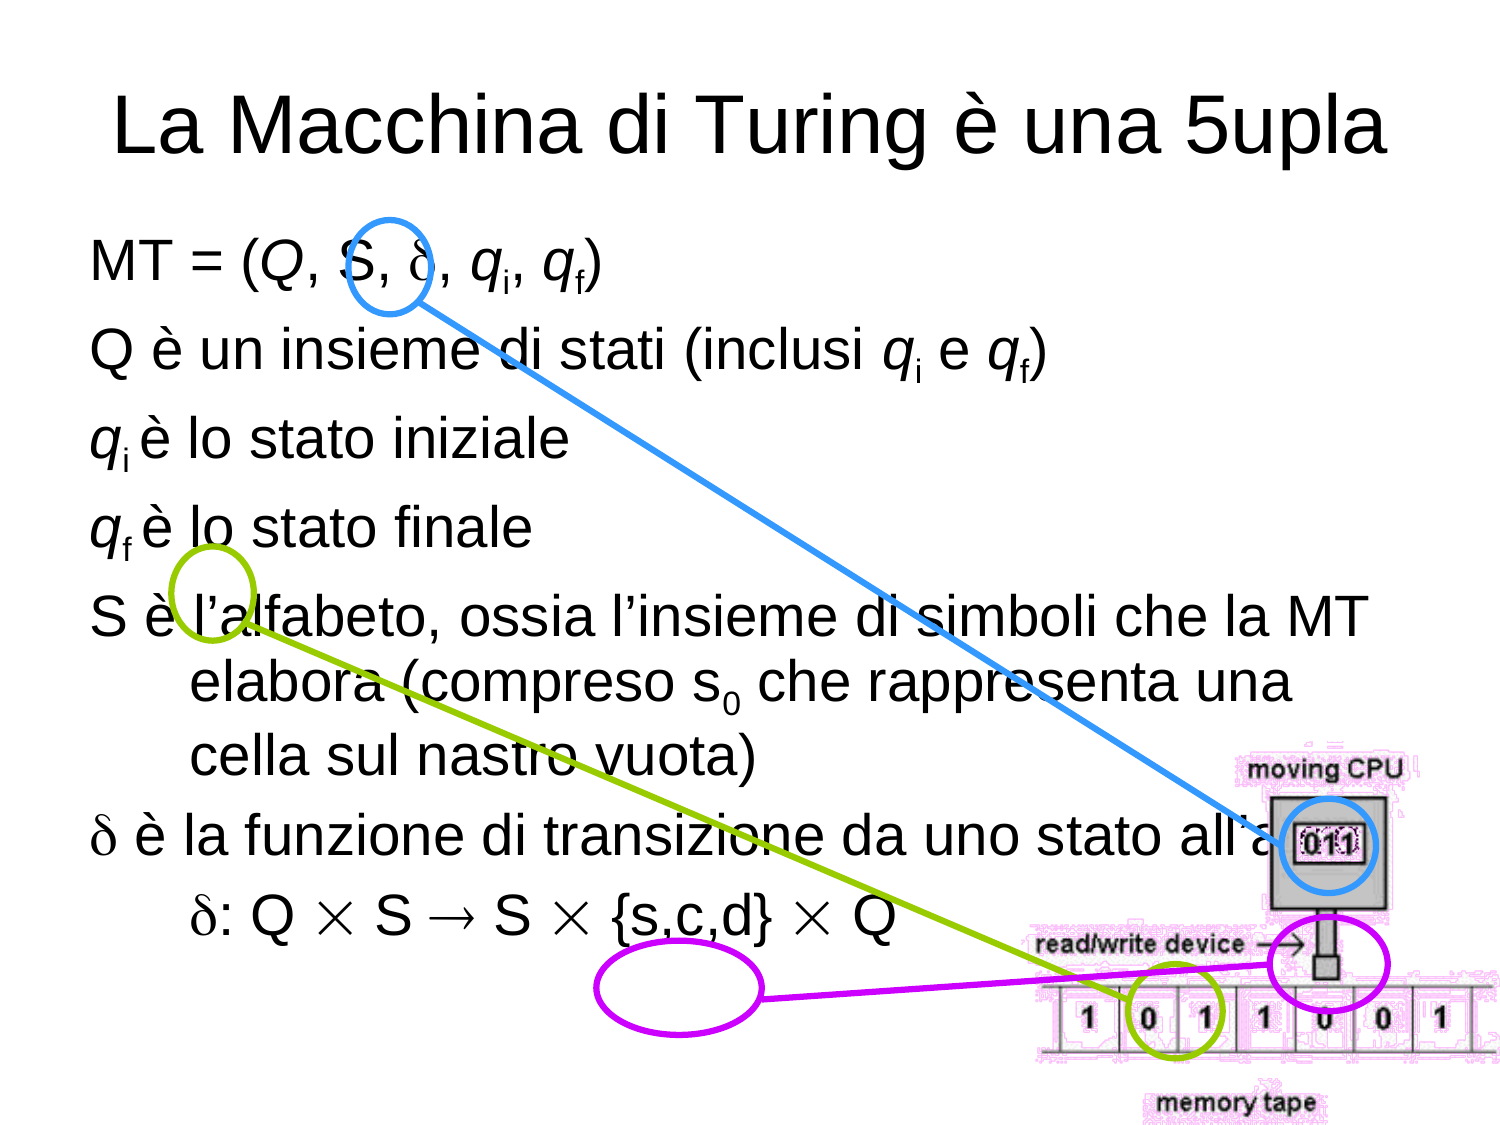

# La Macchina di Turing è una 5upla
MT = (Q, S, , qi, qf)
Q è un insieme di stati (inclusi qi e qf)
qi è lo stato iniziale
qf è lo stato finale
S è l’alfabeto, ossia l’insieme di simboli che la MT elabora (compreso s0 che rappresenta una cella sul nastro vuota)
 è la funzione di transizione da uno stato all’altro:
	: Q  S  S  {s,c,d}  Q